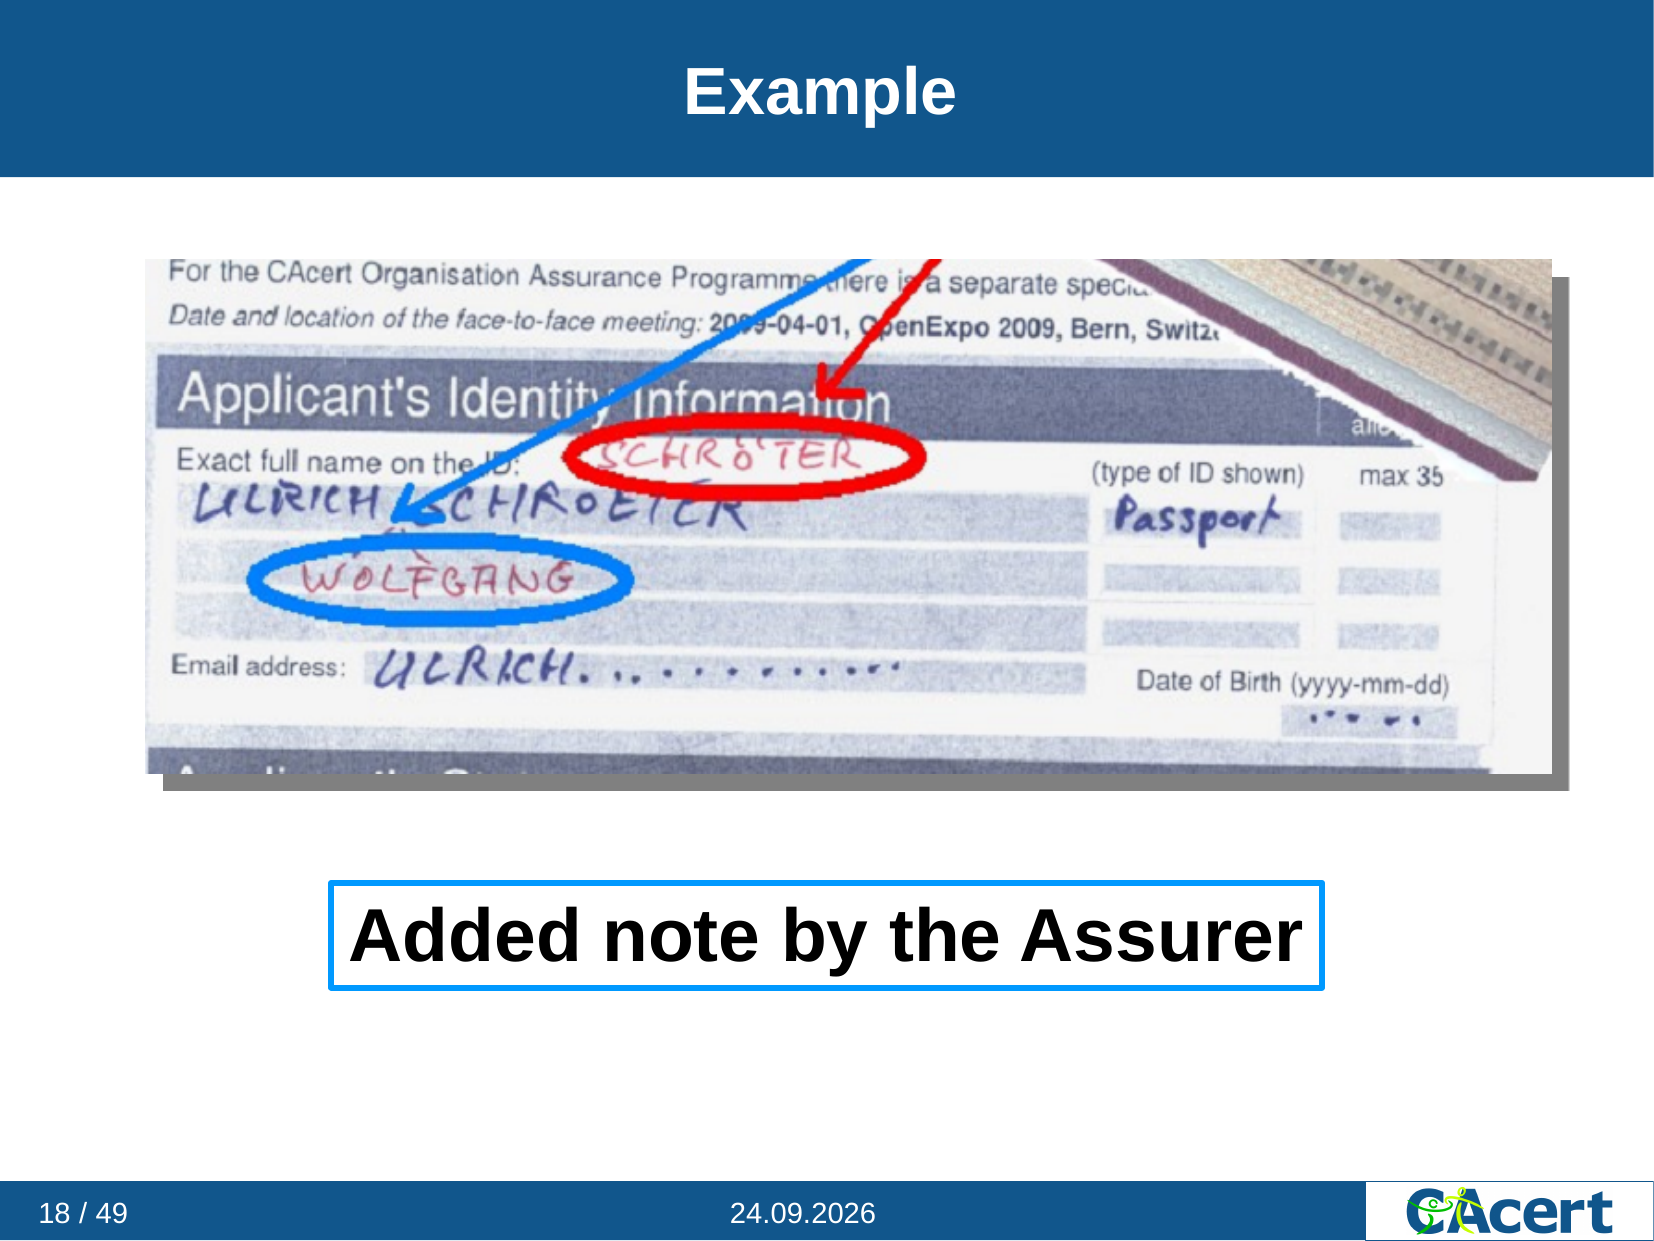

# Example
Added note by the Assurer